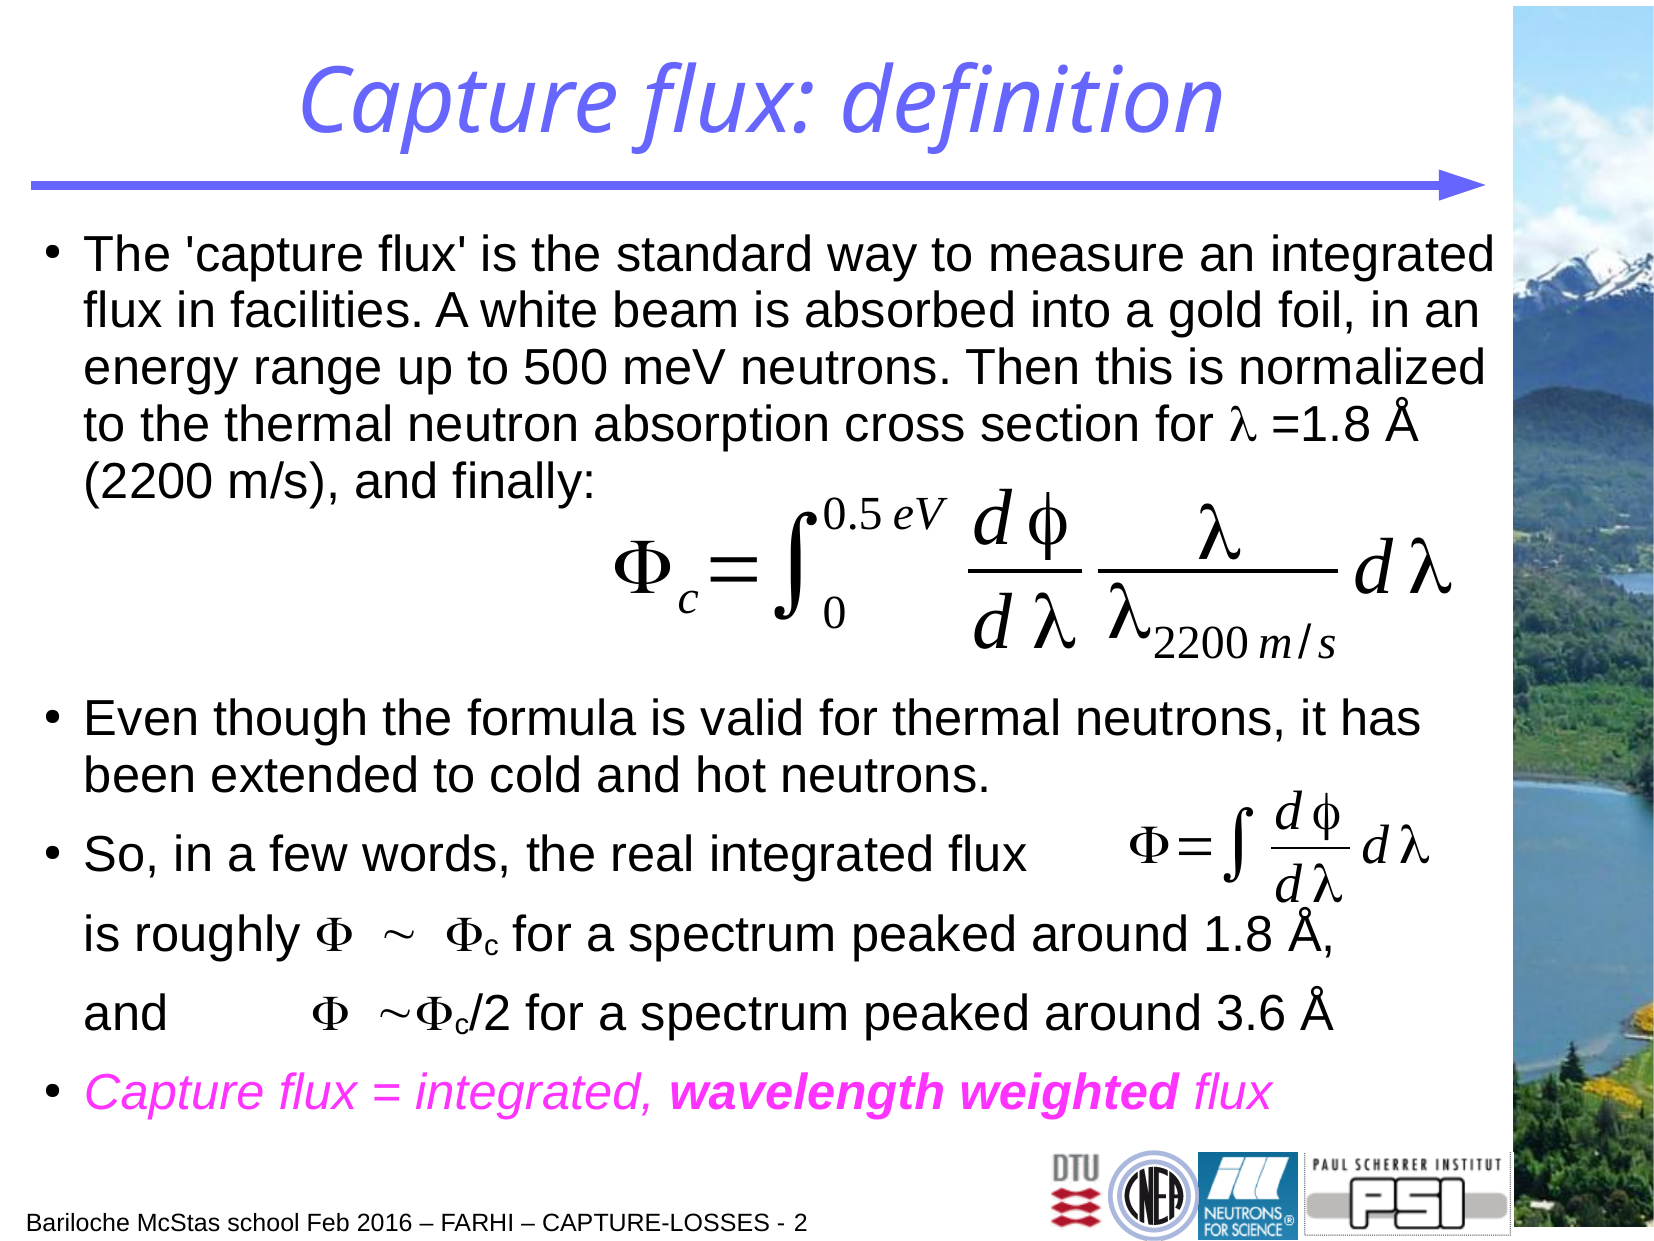

# Capture flux: definition
The 'capture flux' is the standard way to measure an integrated flux in facilities. A white beam is absorbed into a gold foil, in an energy range up to 500 meV neutrons. Then this is normalized to the thermal neutron absorption cross section for l =1.8 Å (2200 m/s), and finally:
Even though the formula is valid for thermal neutrons, it has been extended to cold and hot neutrons.
So, in a few words, the real integrated flux
is roughly F ~ Fc for a spectrum peaked around 1.8 Å,
and 	F ~Fc/2 for a spectrum peaked around 3.6 Å
Capture flux = integrated, wavelength weighted flux